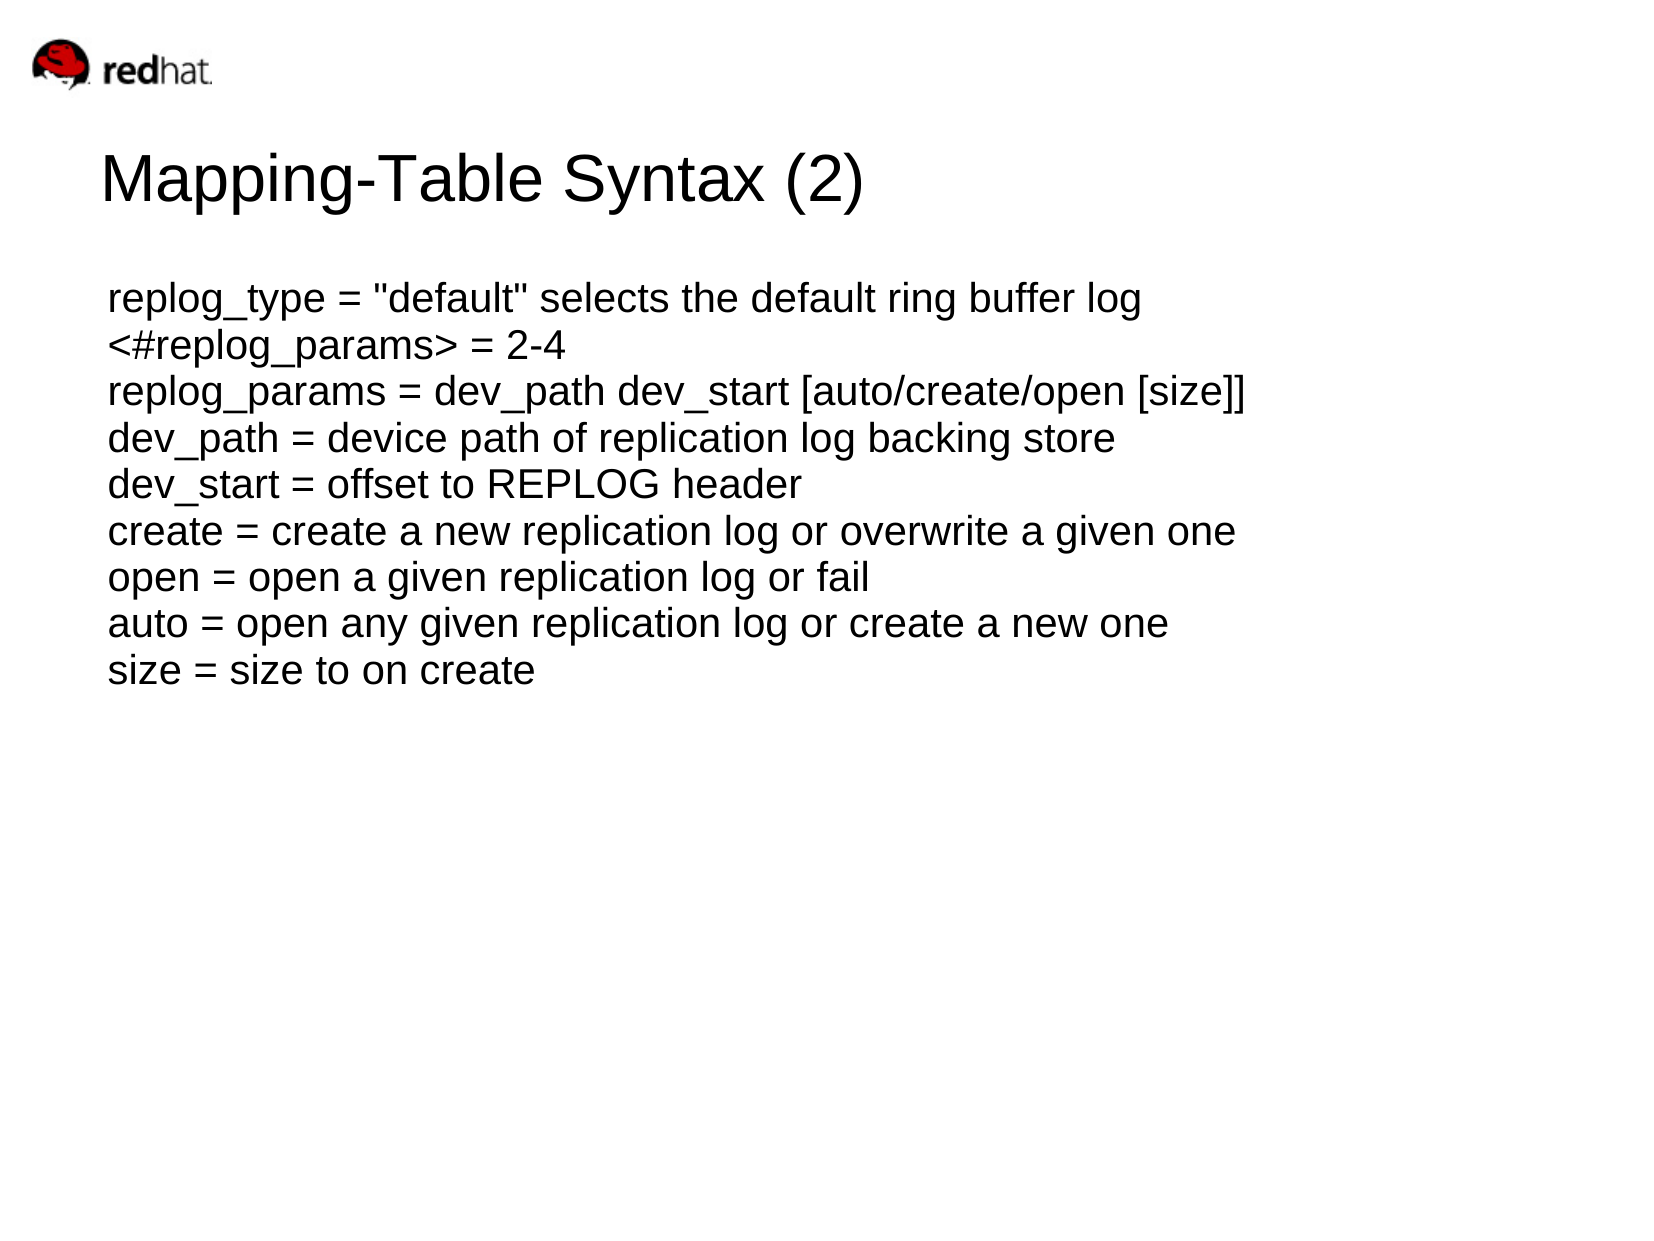

# Mapping-Table Syntax (2)
replog_type = "default" selects the default ring buffer log
<#replog_params> = 2-4
replog_params = dev_path dev_start [auto/create/open [size]]
dev_path = device path of replication log backing store
dev_start = offset to REPLOG header
create = create a new replication log or overwrite a given one
open = open a given replication log or fail
auto = open any given replication log or create a new one
size = size to on create